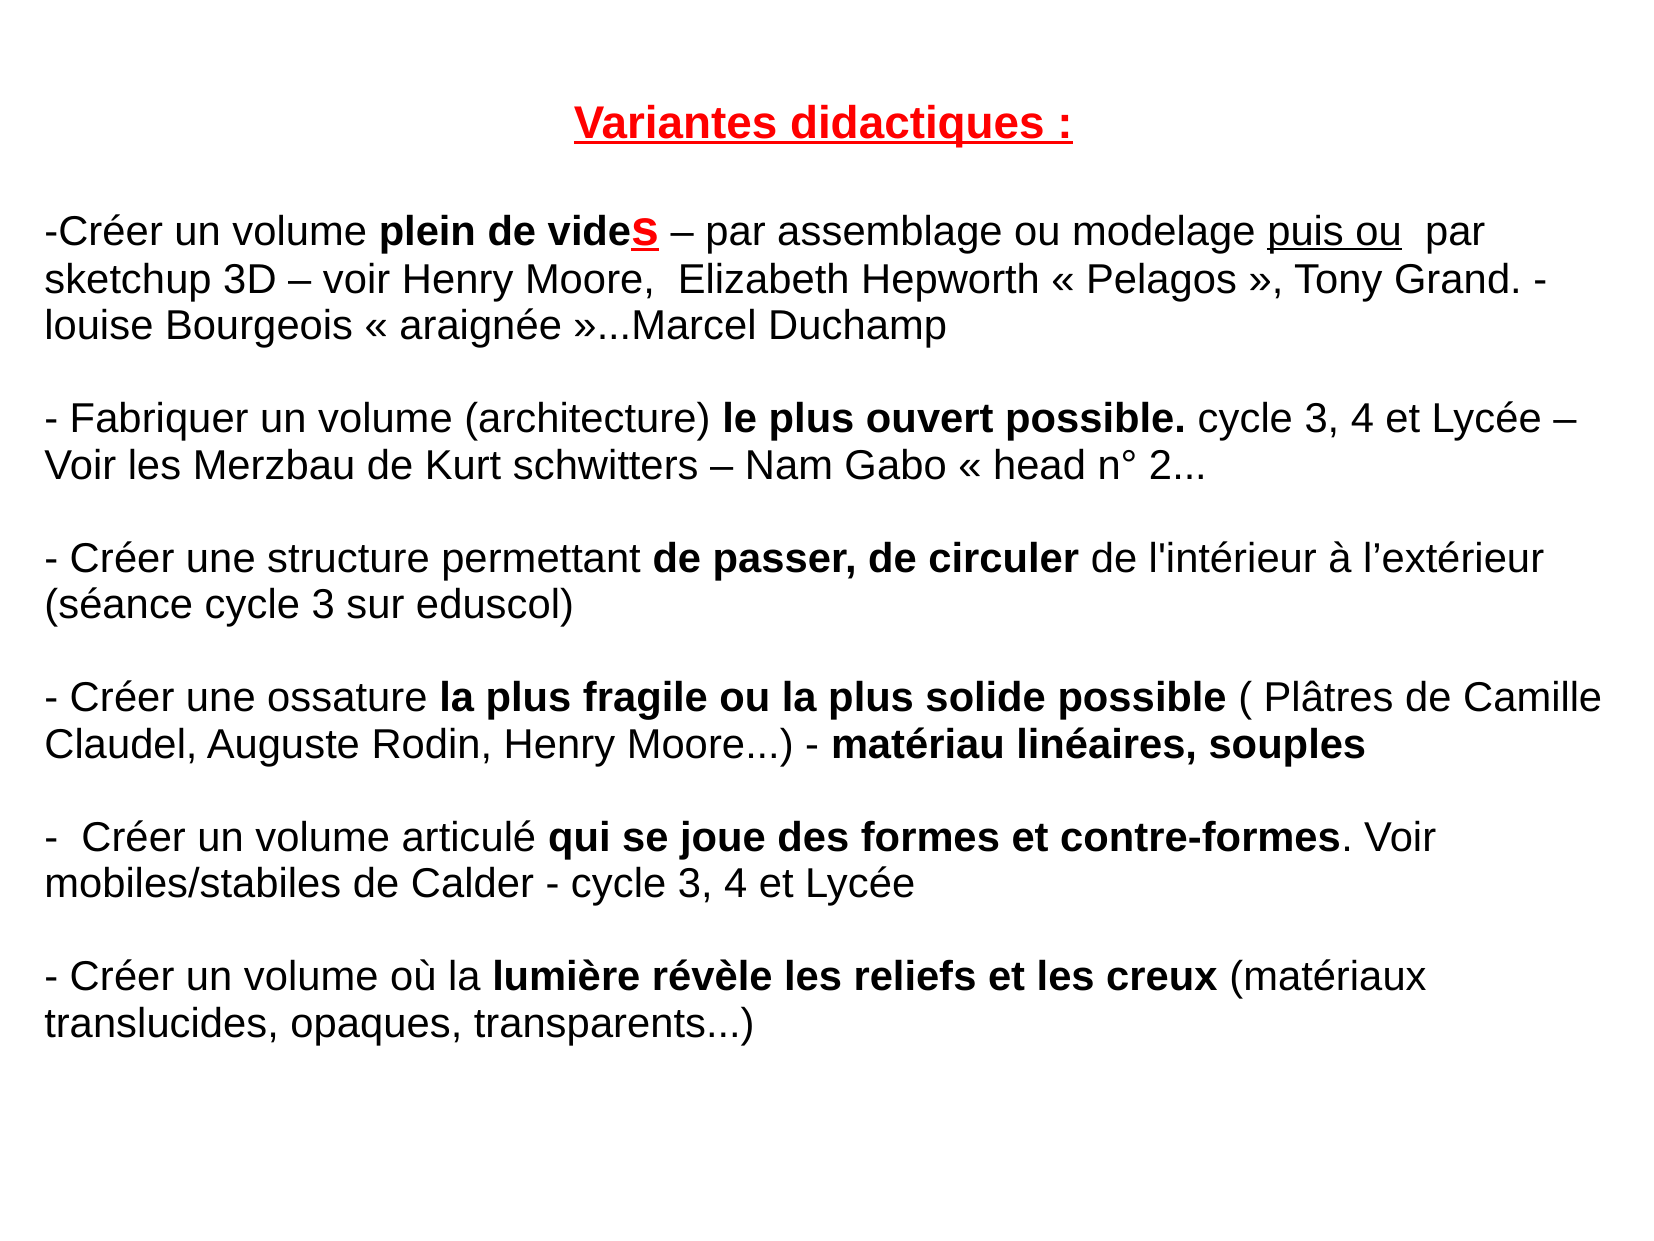

Variantes didactiques :
-Créer un volume plein de vides – par assemblage ou modelage puis ou par sketchup 3D – voir Henry Moore, Elizabeth Hepworth « Pelagos », Tony Grand. - louise Bourgeois « araignée »...Marcel Duchamp
- Fabriquer un volume (architecture) le plus ouvert possible. cycle 3, 4 et Lycée – Voir les Merzbau de Kurt schwitters – Nam Gabo « head n° 2...
- Créer une structure permettant de passer, de circuler de l'intérieur à l’extérieur (séance cycle 3 sur eduscol)
- Créer une ossature la plus fragile ou la plus solide possible ( Plâtres de Camille Claudel, Auguste Rodin, Henry Moore...) - matériau linéaires, souples
- Créer un volume articulé qui se joue des formes et contre-formes. Voir mobiles/stabiles de Calder - cycle 3, 4 et Lycée
- Créer un volume où la lumière révèle les reliefs et les creux (matériaux translucides, opaques, transparents...)